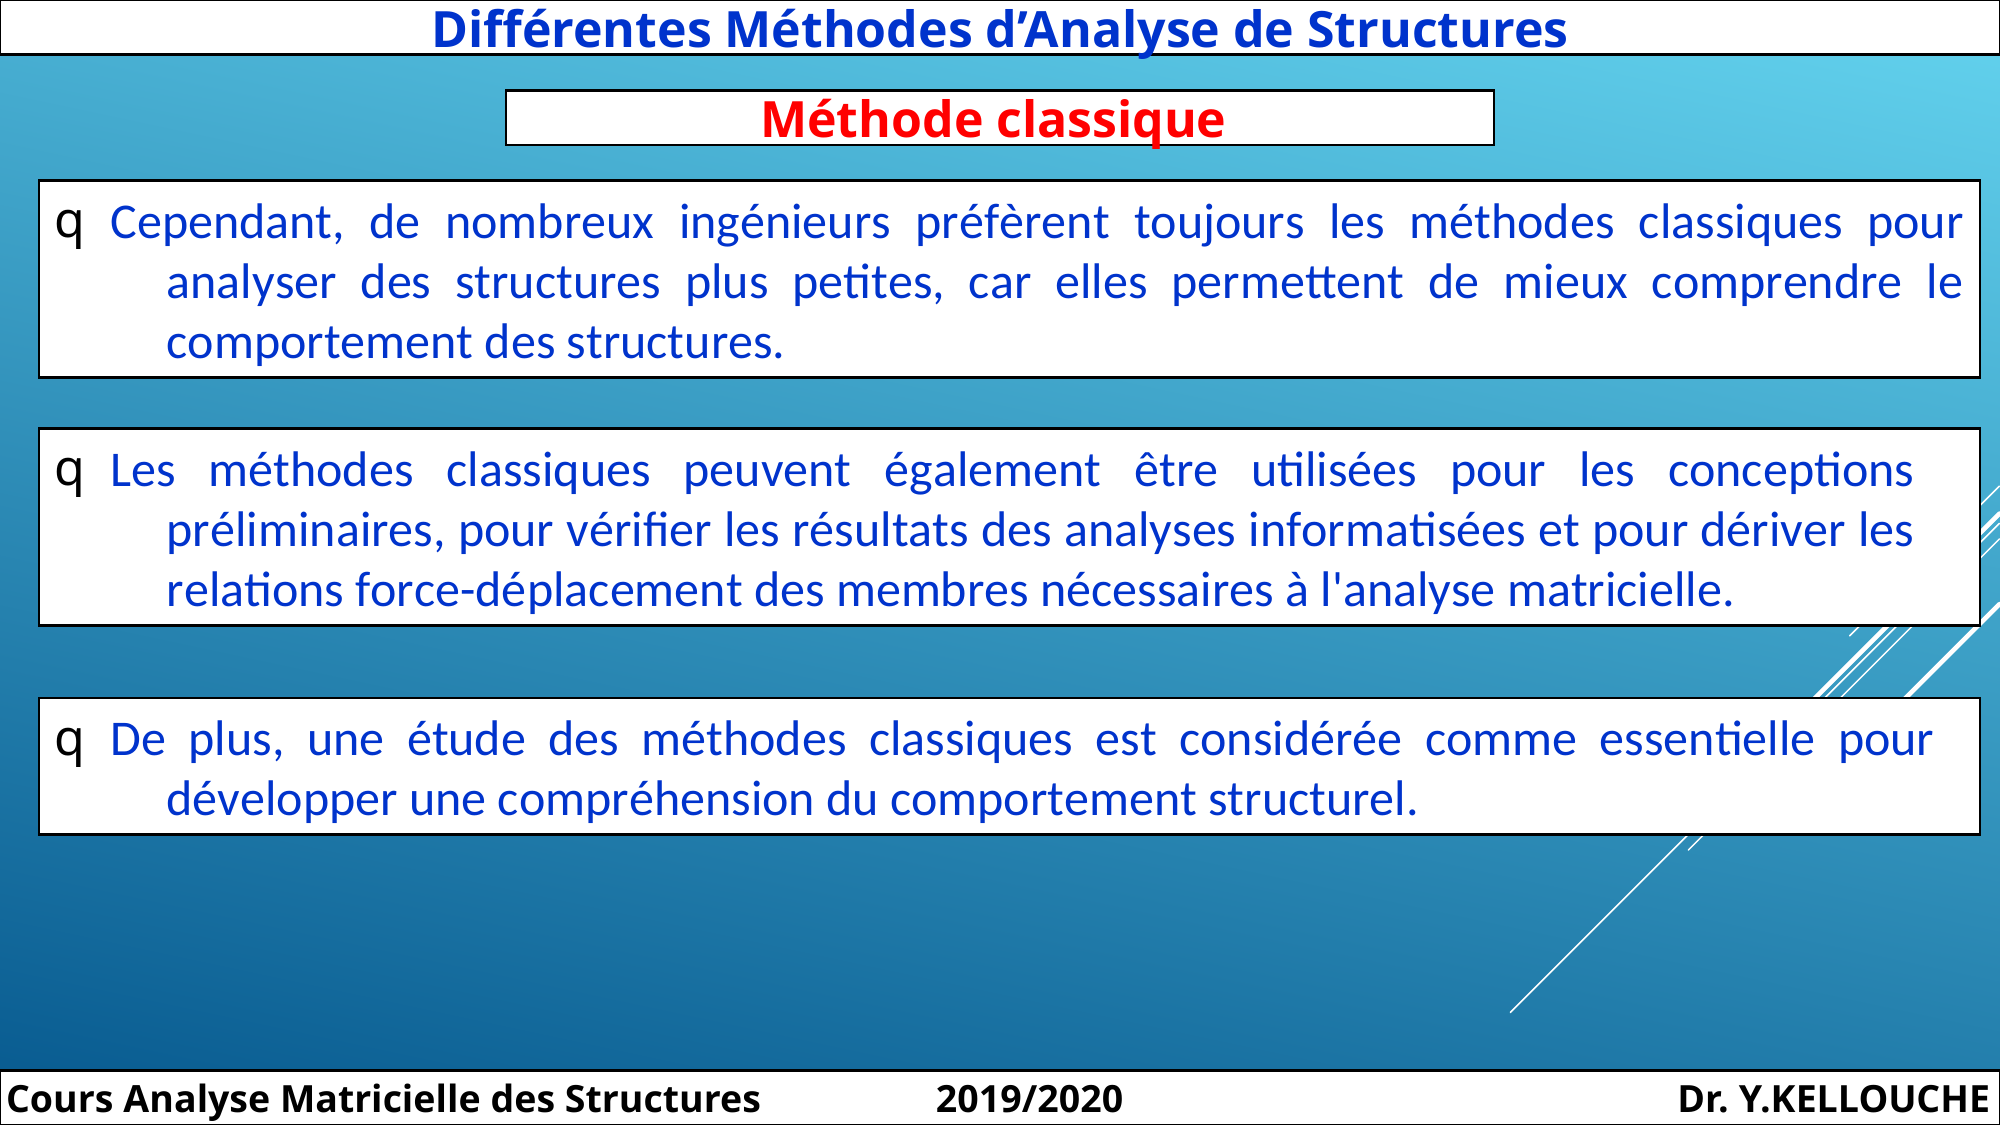

Différentes Méthodes d’Analyse de Structures
Méthode classique
Cependant, de nombreux ingénieurs préfèrent toujours les méthodes classiques pour analyser des structures plus petites, car elles permettent de mieux comprendre le comportement des structures.
Les méthodes classiques peuvent également être utilisées pour les conceptions préliminaires, pour vérifier les résultats des analyses informatisées et pour dériver les relations force-déplacement des membres nécessaires à l'analyse matricielle.
De plus, une étude des méthodes classiques est considérée comme essentielle pour développer une compréhension du comportement structurel.
Cours Analyse Matricielle des Structures 2019/2020 Dr. Y.KELLOUCHE